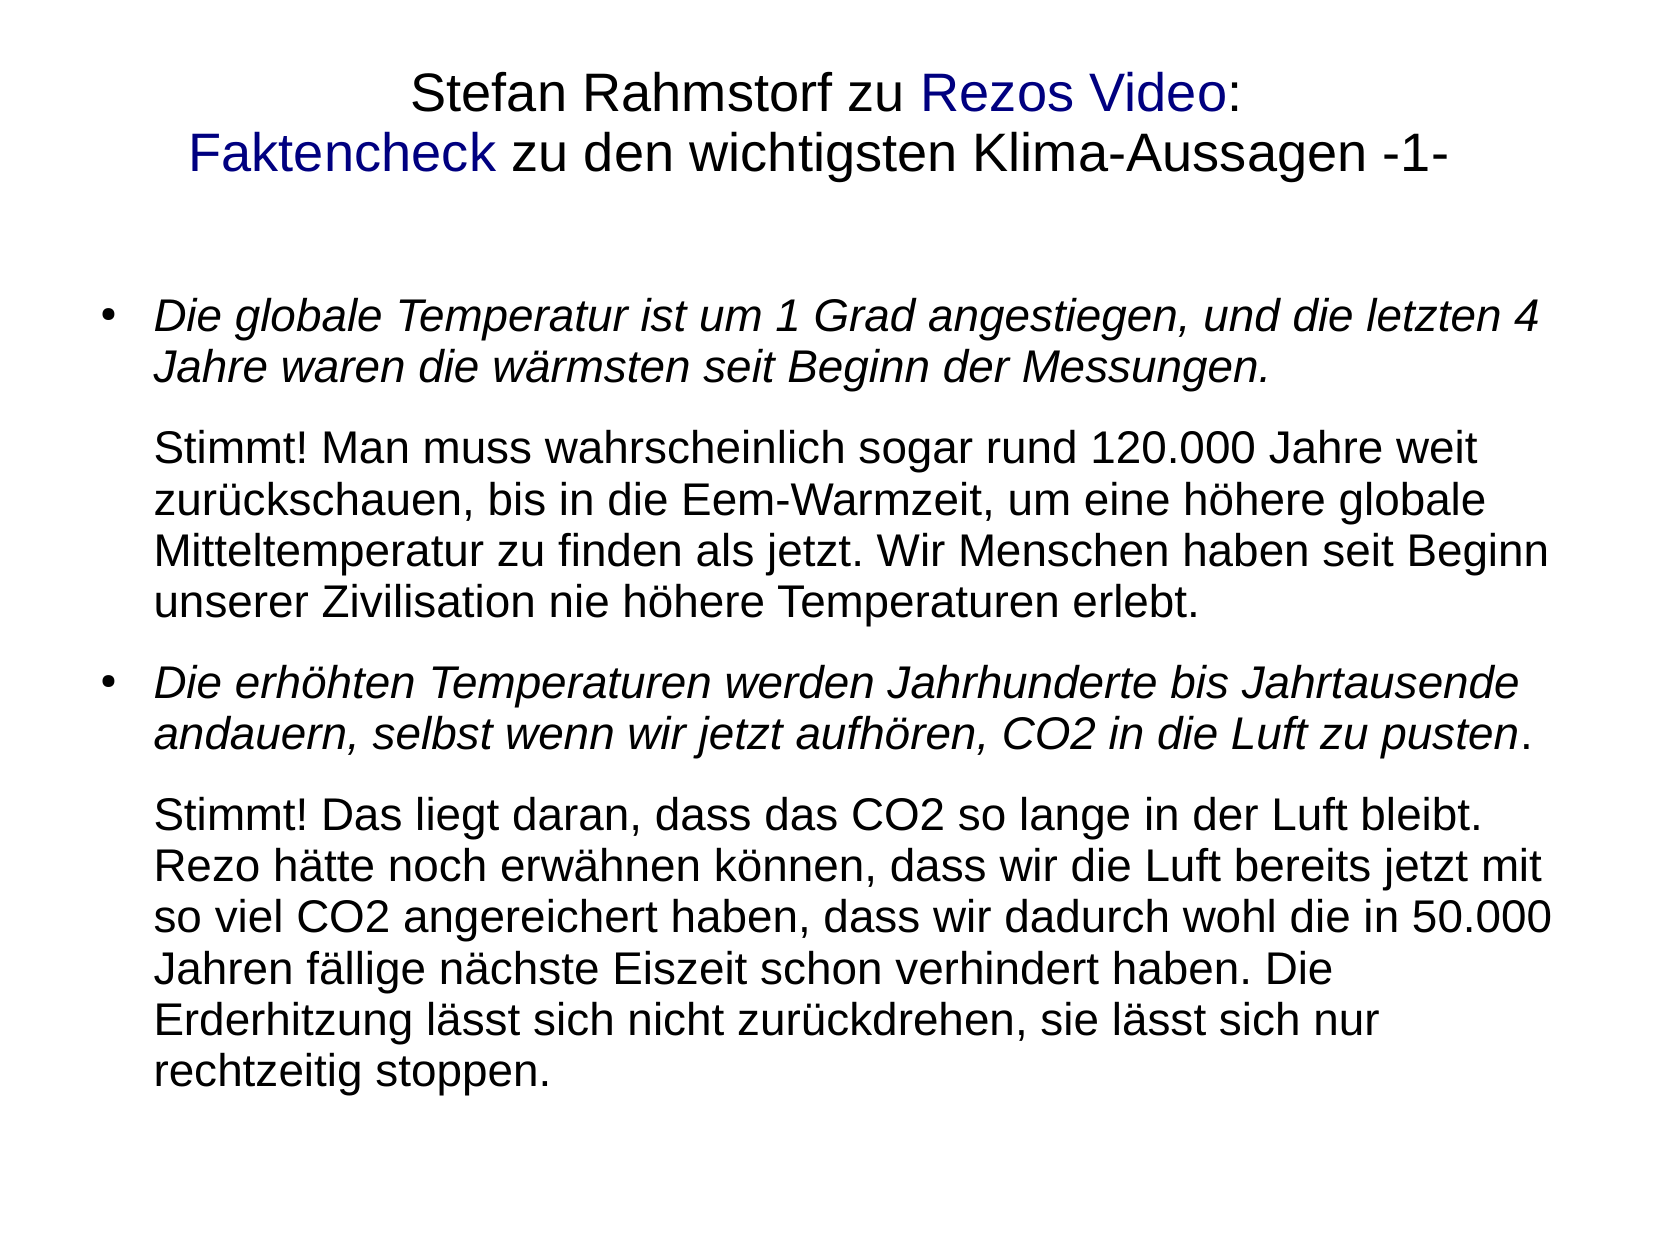

# Stefan Rahmstorf zu Rezos Video: Faktencheck zu den wichtigsten Klima-Aussagen -1-
Die globale Temperatur ist um 1 Grad angestiegen, und die letzten 4 Jahre waren die wärmsten seit Beginn der Messungen.
Stimmt! Man muss wahrscheinlich sogar rund 120.000 Jahre weit zurückschauen, bis in die Eem-Warmzeit, um eine höhere globale Mitteltemperatur zu finden als jetzt. Wir Menschen haben seit Beginn unserer Zivilisation nie höhere Temperaturen erlebt.
Die erhöhten Temperaturen werden Jahrhunderte bis Jahrtausende andauern, selbst wenn wir jetzt aufhören, CO2 in die Luft zu pusten.
Stimmt! Das liegt daran, dass das CO2 so lange in der Luft bleibt. Rezo hätte noch erwähnen können, dass wir die Luft bereits jetzt mit so viel CO2 angereichert haben, dass wir dadurch wohl die in 50.000 Jahren fällige nächste Eiszeit schon verhindert haben. Die Erderhitzung lässt sich nicht zurückdrehen, sie lässt sich nur rechtzeitig stoppen.